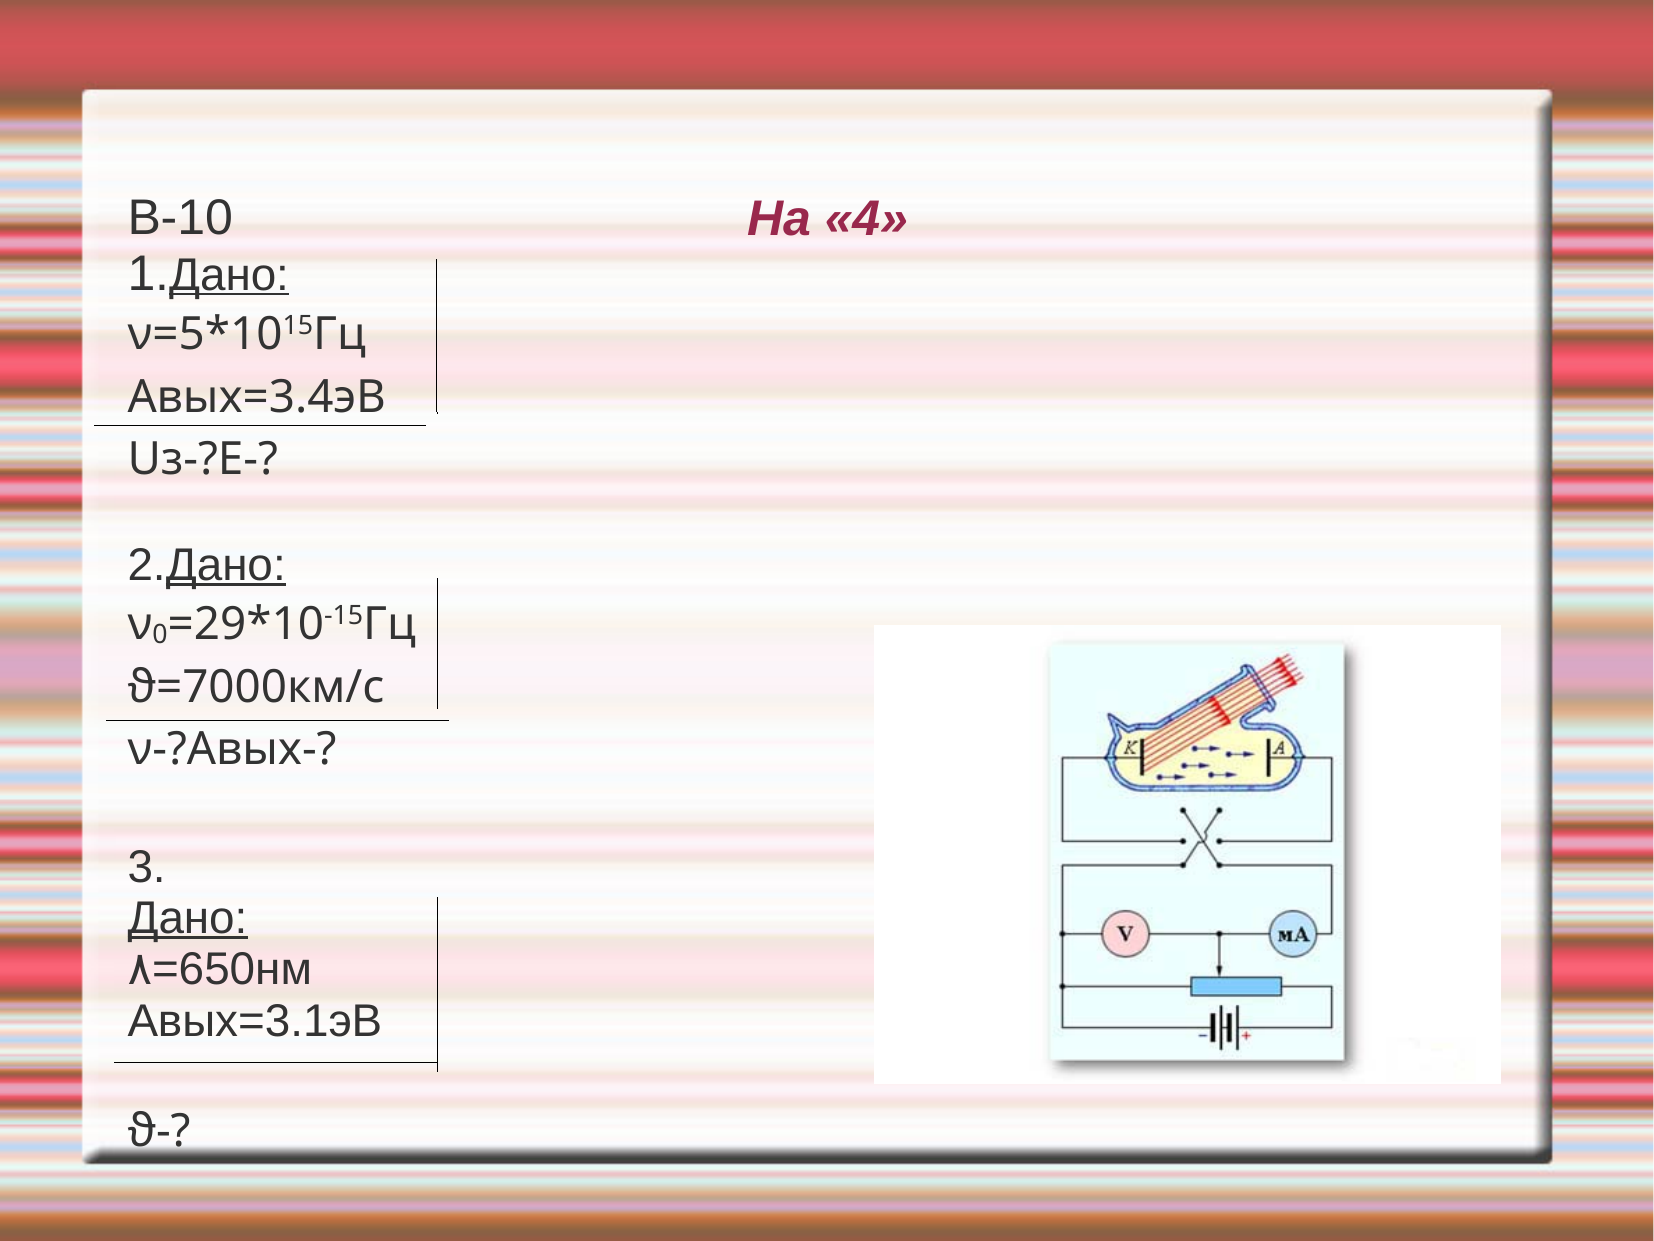

# На «4»
В-10
1.Дано:
ν=5*1015Гц
Авых=3.4эВ
Uз-?Е-?
2.Дано:
ν0=29*10-15Гц
ϑ=7000км/c
ν-?Авых-?
3.
Дано:
٨=650нм
Авых=3.1эВ
ϑ-?